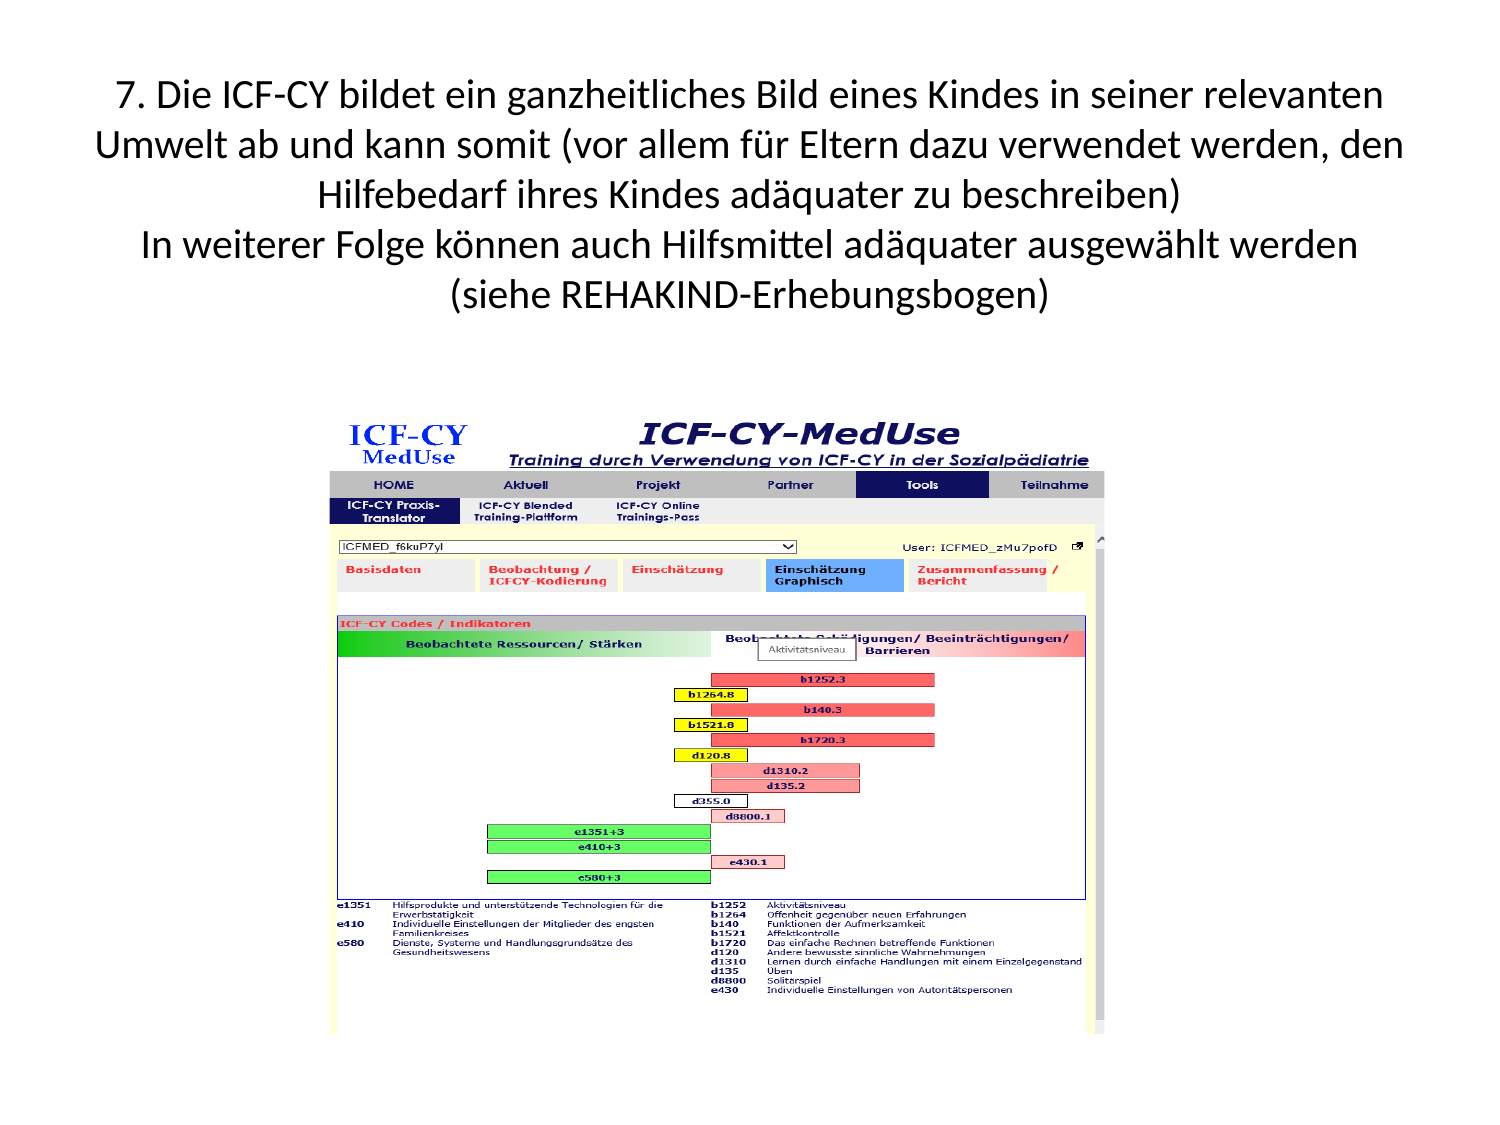

# 7. Die ICF-CY bildet ein ganzheitliches Bild eines Kindes in seiner relevanten Umwelt ab und kann somit (vor allem für Eltern dazu verwendet werden, den Hilfebedarf ihres Kindes adäquater zu beschreiben) In weiterer Folge können auch Hilfsmittel adäquater ausgewählt werden (siehe REHAKIND-Erhebungsbogen)